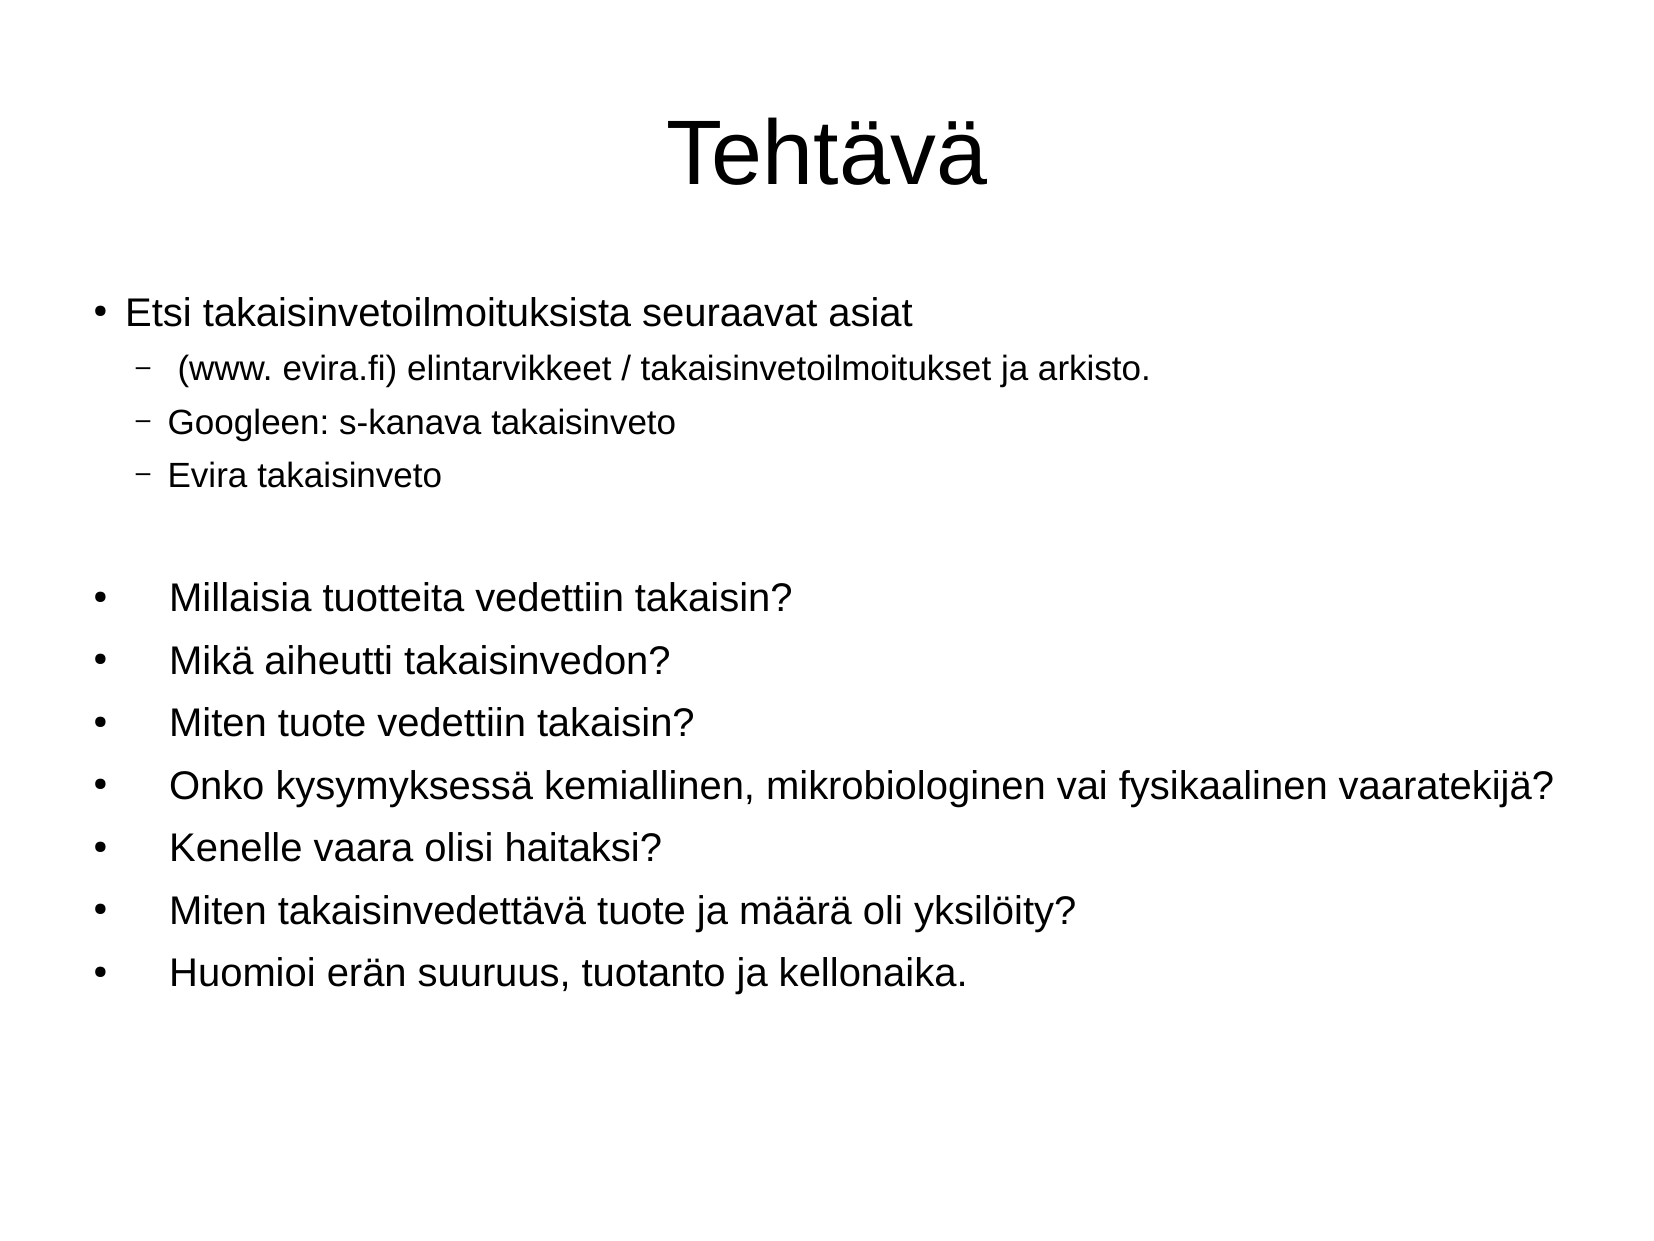

# Tehtävä
Etsi takaisinvetoilmoituksista seuraavat asiat
 (www. evira.fi) elintarvikkeet / takaisinvetoilmoitukset ja arkisto.
Googleen: s-kanava takaisinveto
Evira takaisinveto
 Millaisia tuotteita vedettiin takaisin?
 Mikä aiheutti takaisinvedon?
 Miten tuote vedettiin takaisin?
 Onko kysymyksessä kemiallinen, mikrobiologinen vai fysikaalinen vaaratekijä?
 Kenelle vaara olisi haitaksi?
 Miten takaisinvedettävä tuote ja määrä oli yksilöity?
 Huomioi erän suuruus, tuotanto ja kellonaika.